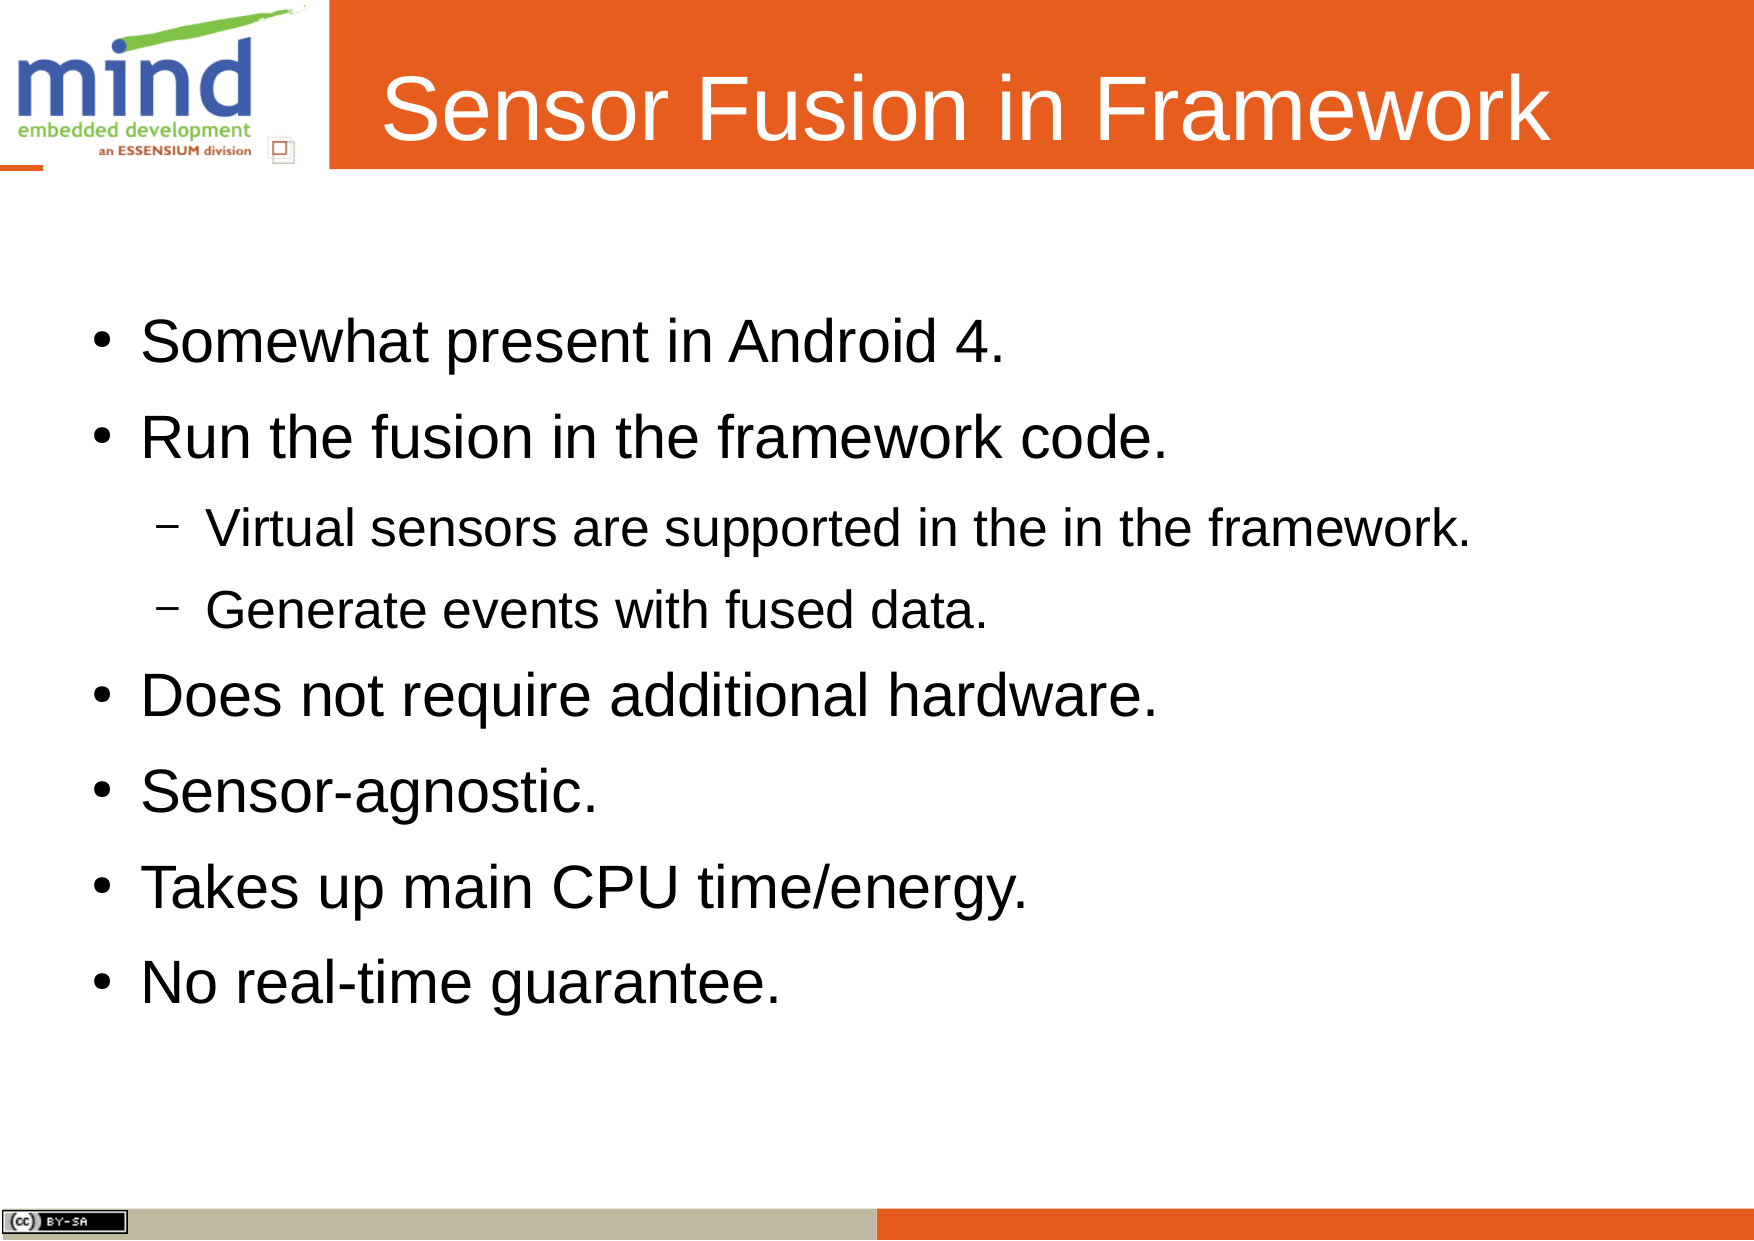

# Sensor Fusion in Framework
Somewhat present in Android 4.
Run the fusion in the framework code.
Virtual sensors are supported in the in the framework.
Generate events with fused data.
Does not require additional hardware.
Sensor-agnostic.
Takes up main CPU time/energy.
No real-time guarantee.